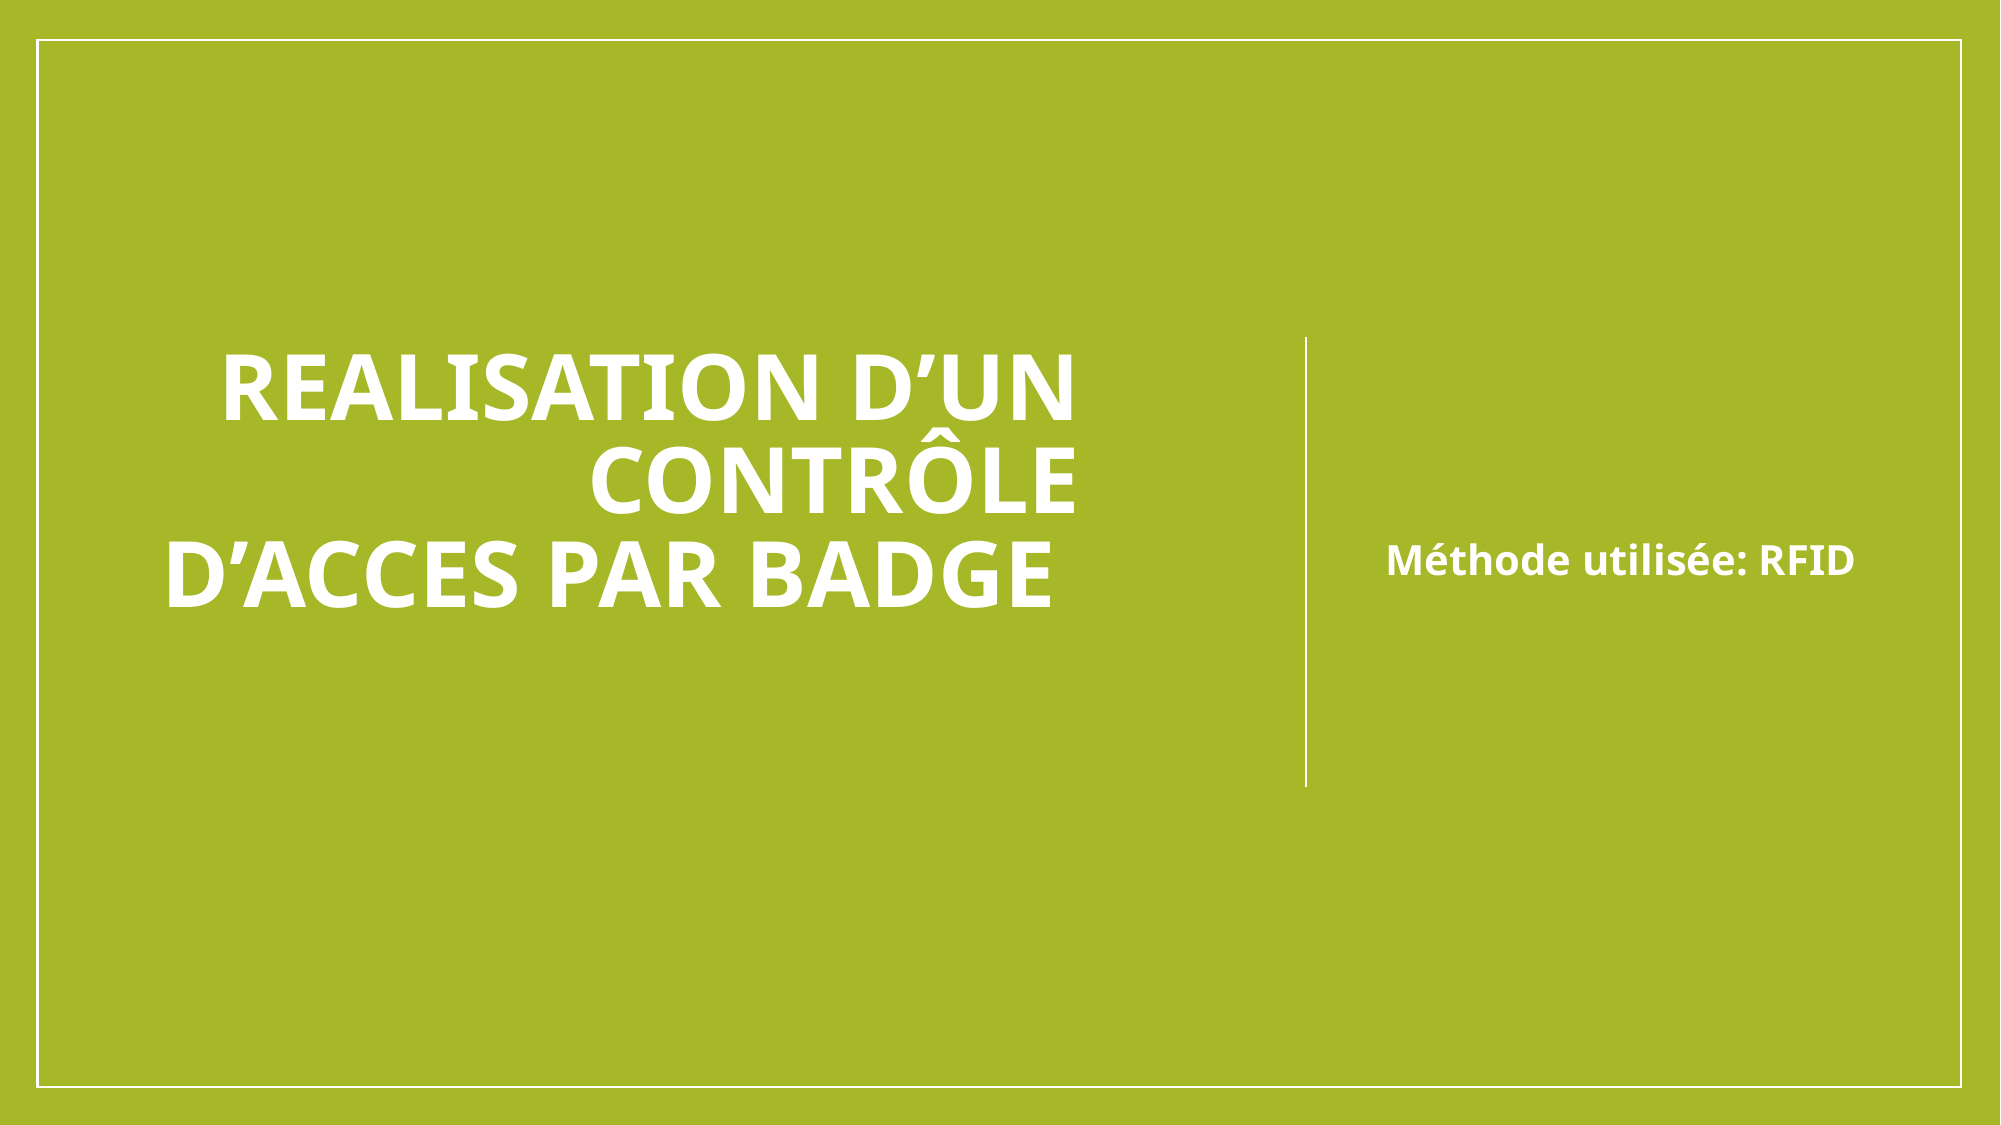

# realisation d’un contrôle D’ACCES PAR BADGE
Méthode utilisée: RFID